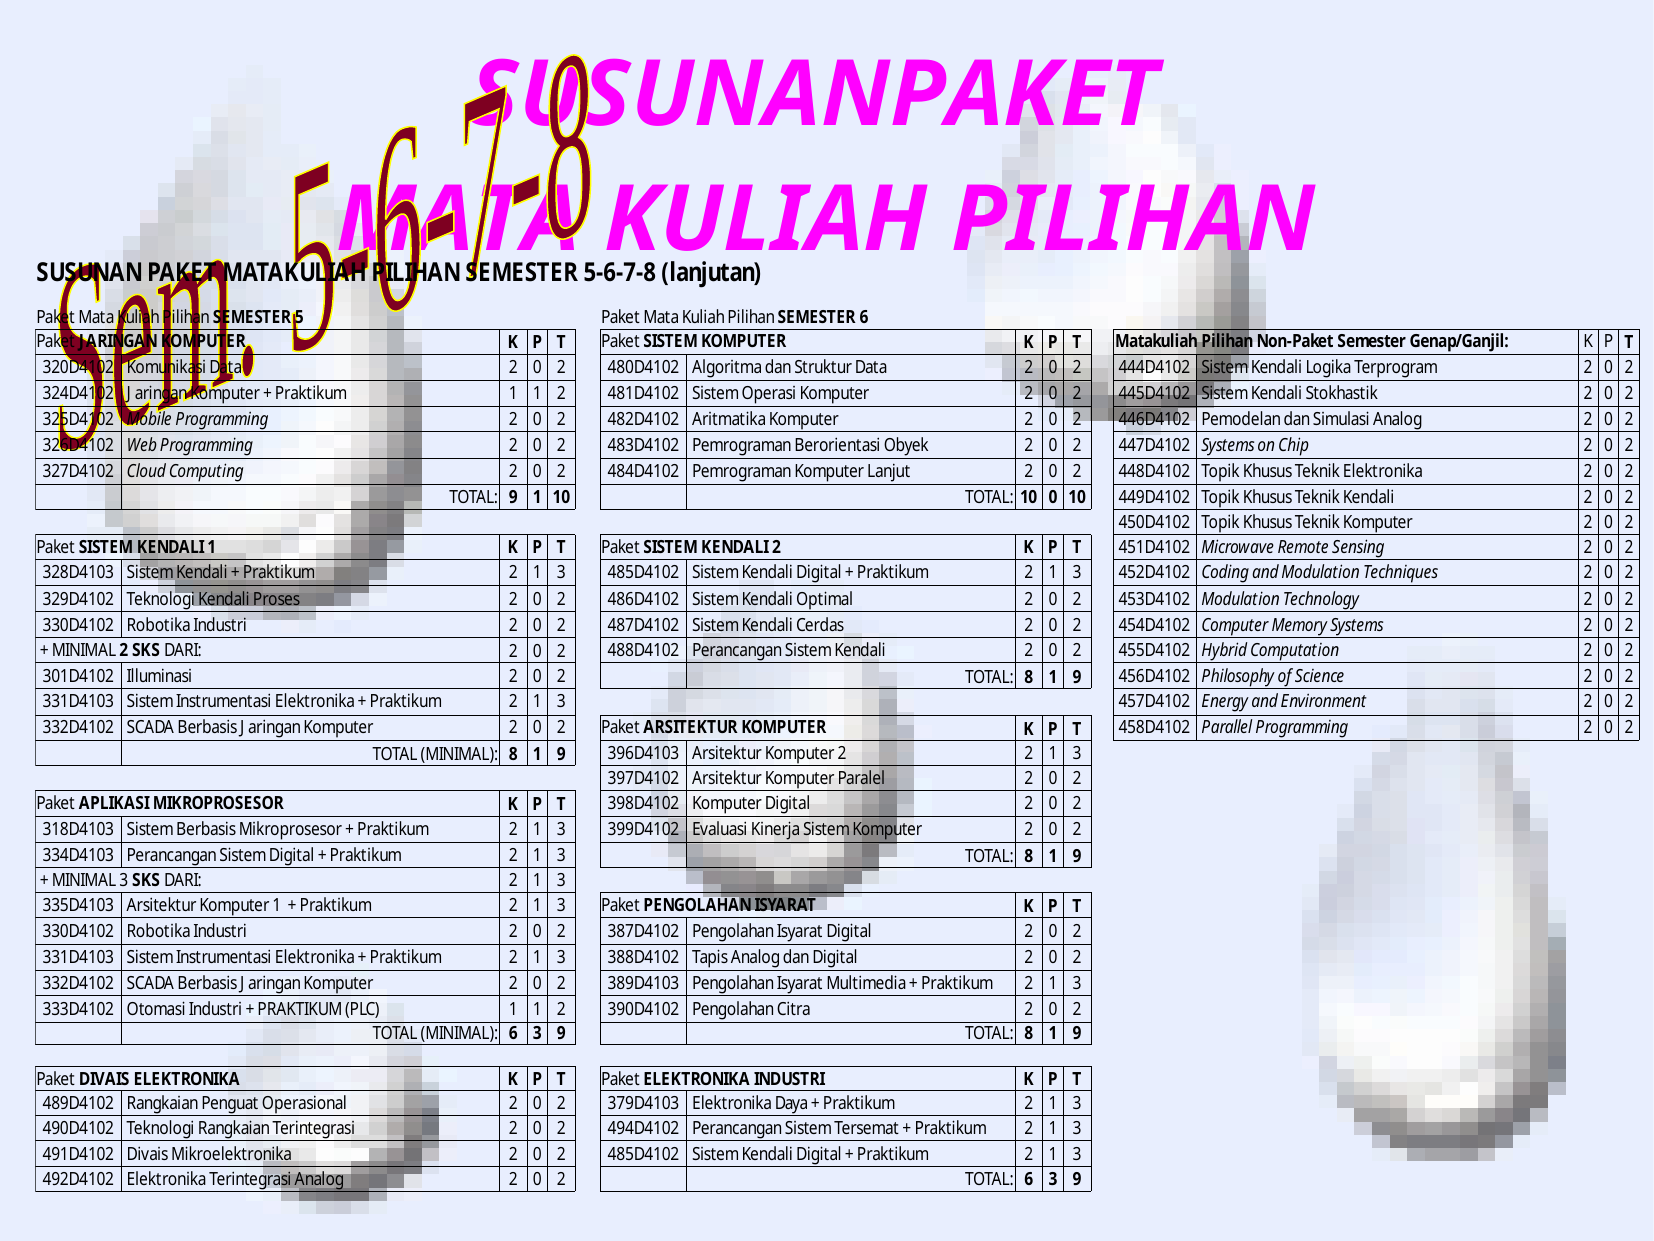

# SUSUNANPAKET MATA KULIAH PILIHAN
Sem. 5-6-7-8